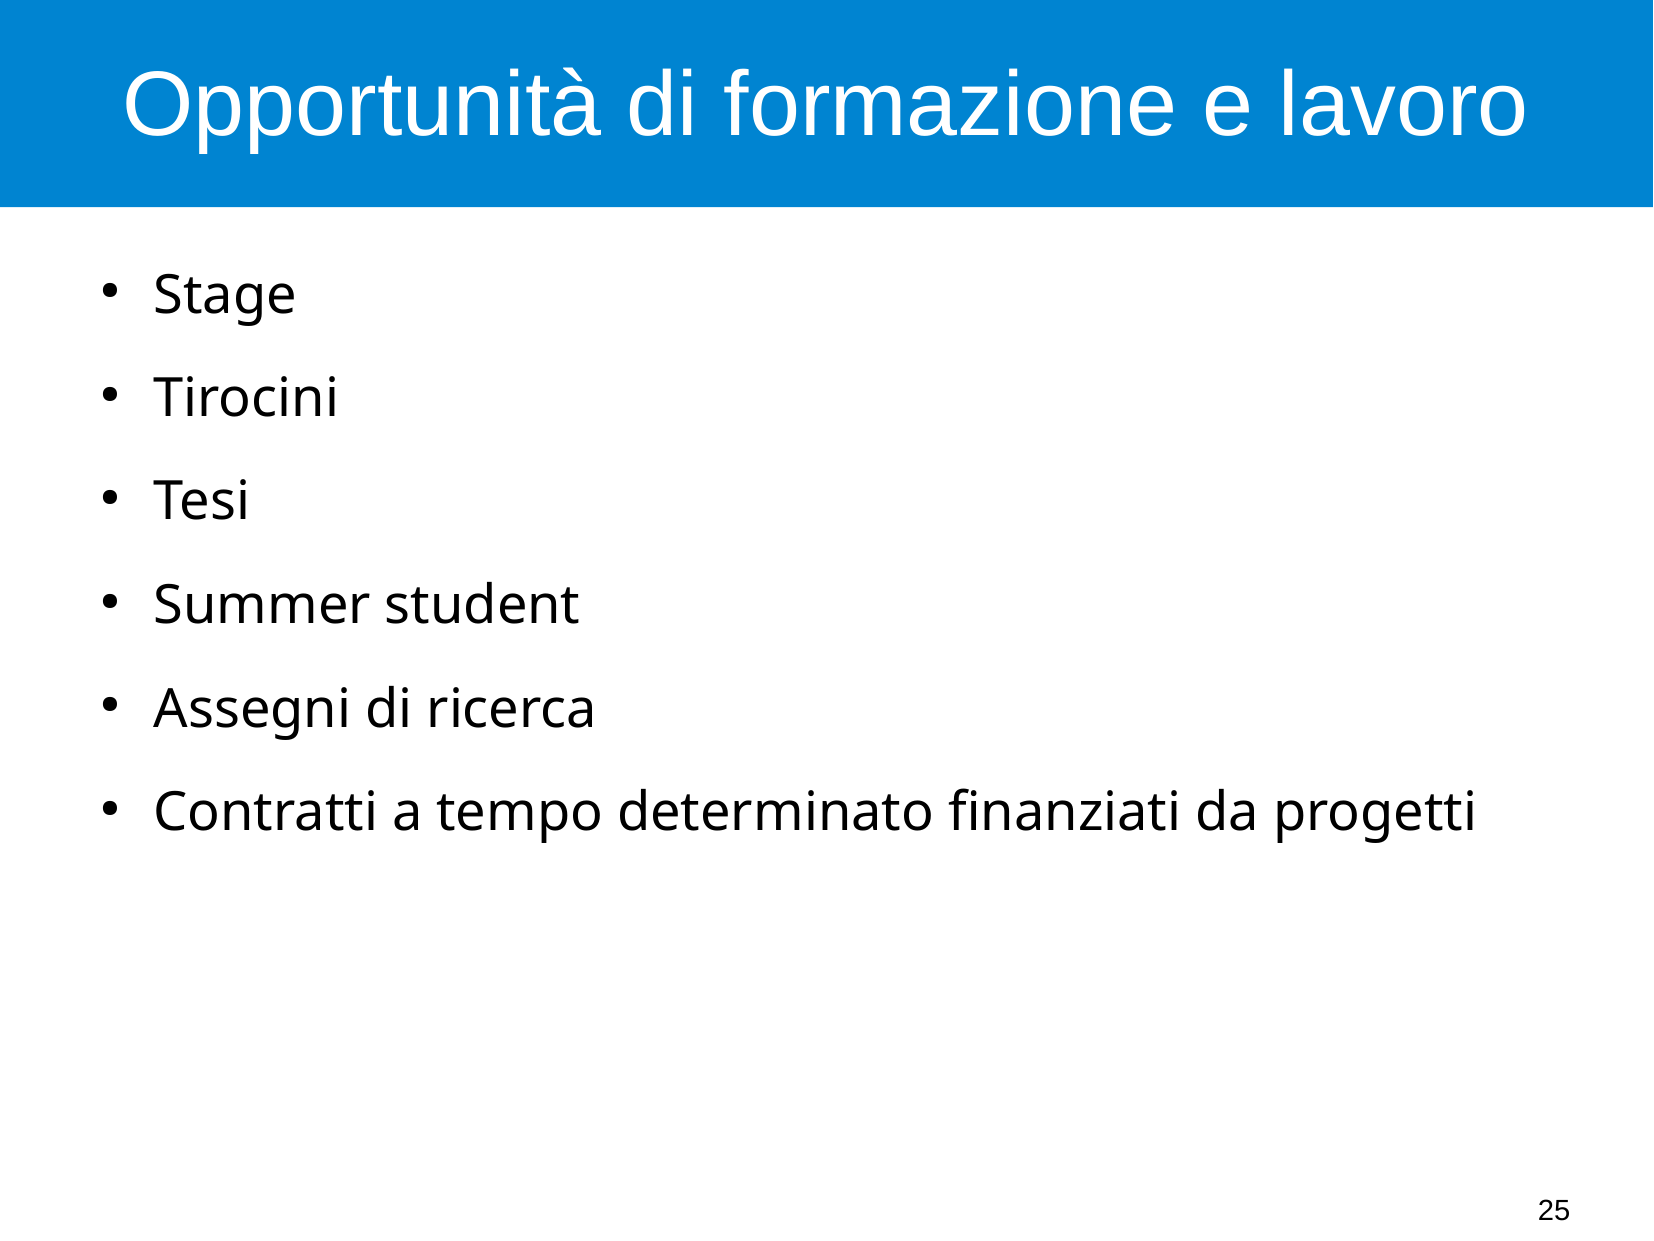

# Opportunità di formazione e lavoro
Stage
Tirocini
Tesi
Summer student
Assegni di ricerca
Contratti a tempo determinato finanziati da progetti
25